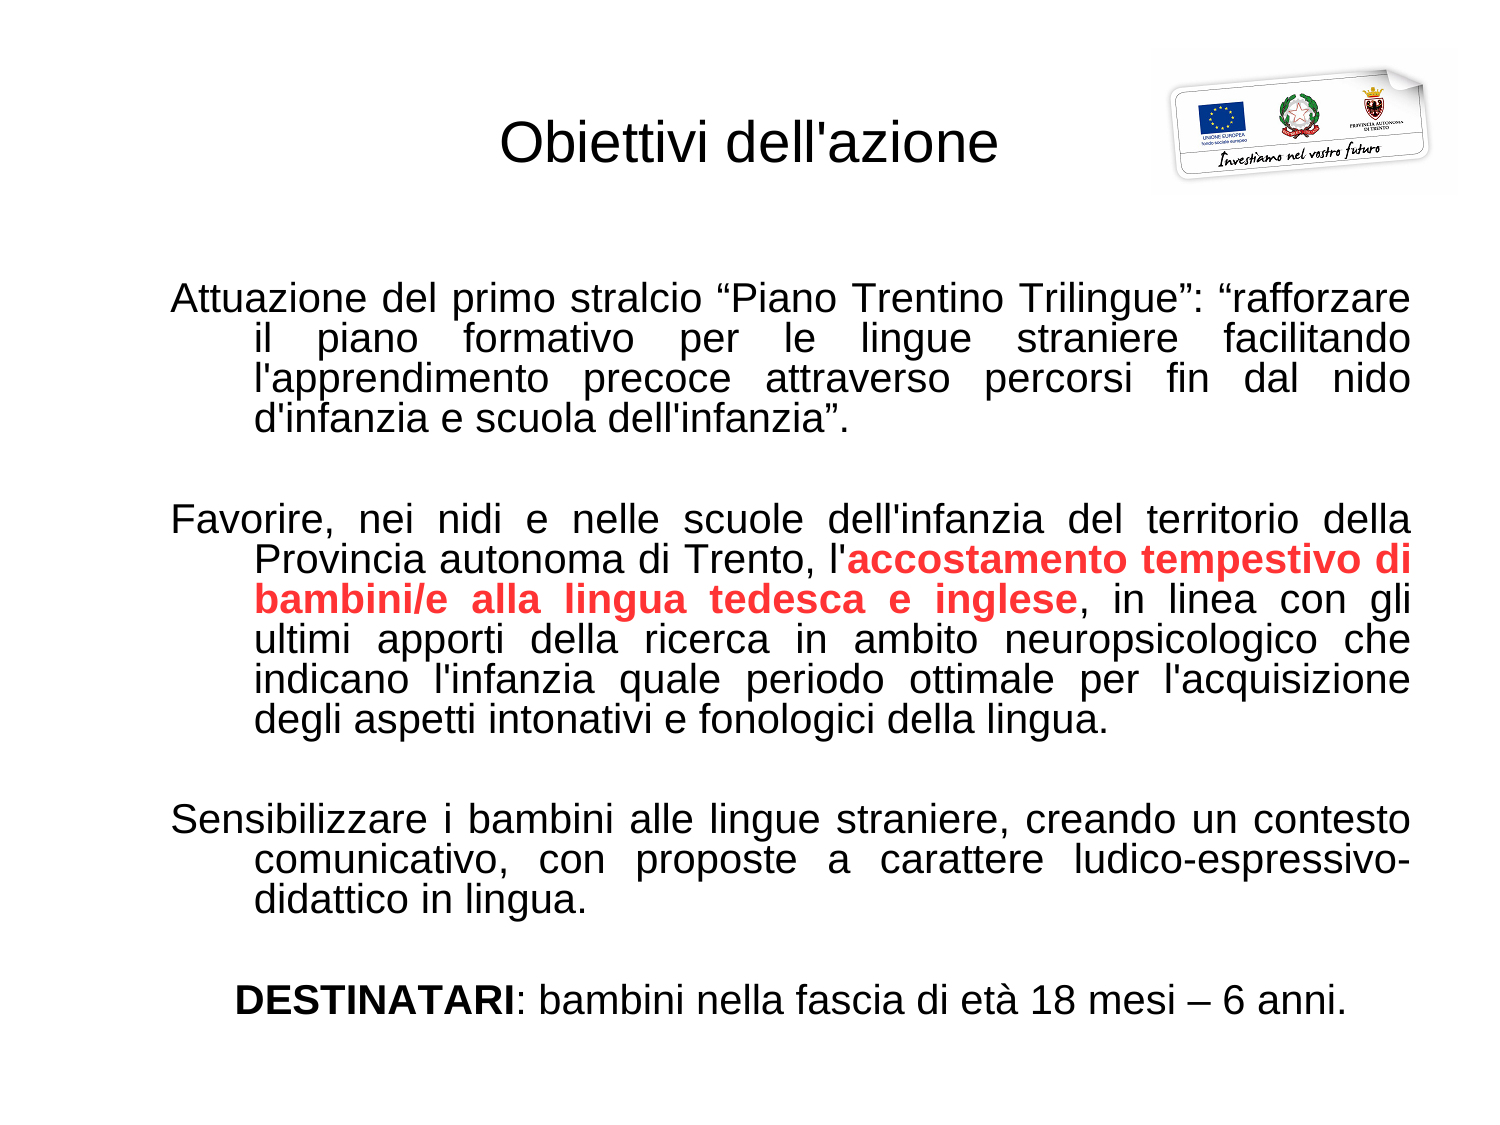

# Obiettivi dell'azione
Attuazione del primo stralcio “Piano Trentino Trilingue”: “rafforzare il piano formativo per le lingue straniere facilitando l'apprendimento precoce attraverso percorsi fin dal nido d'infanzia e scuola dell'infanzia”.
Favorire, nei nidi e nelle scuole dell'infanzia del territorio della Provincia autonoma di Trento, l'accostamento tempestivo di bambini/e alla lingua tedesca e inglese, in linea con gli ultimi apporti della ricerca in ambito neuropsicologico che indicano l'infanzia quale periodo ottimale per l'acquisizione degli aspetti intonativi e fonologici della lingua.
Sensibilizzare i bambini alle lingue straniere, creando un contesto comunicativo, con proposte a carattere ludico-espressivo-didattico in lingua.
DESTINATARI: bambini nella fascia di età 18 mesi – 6 anni.